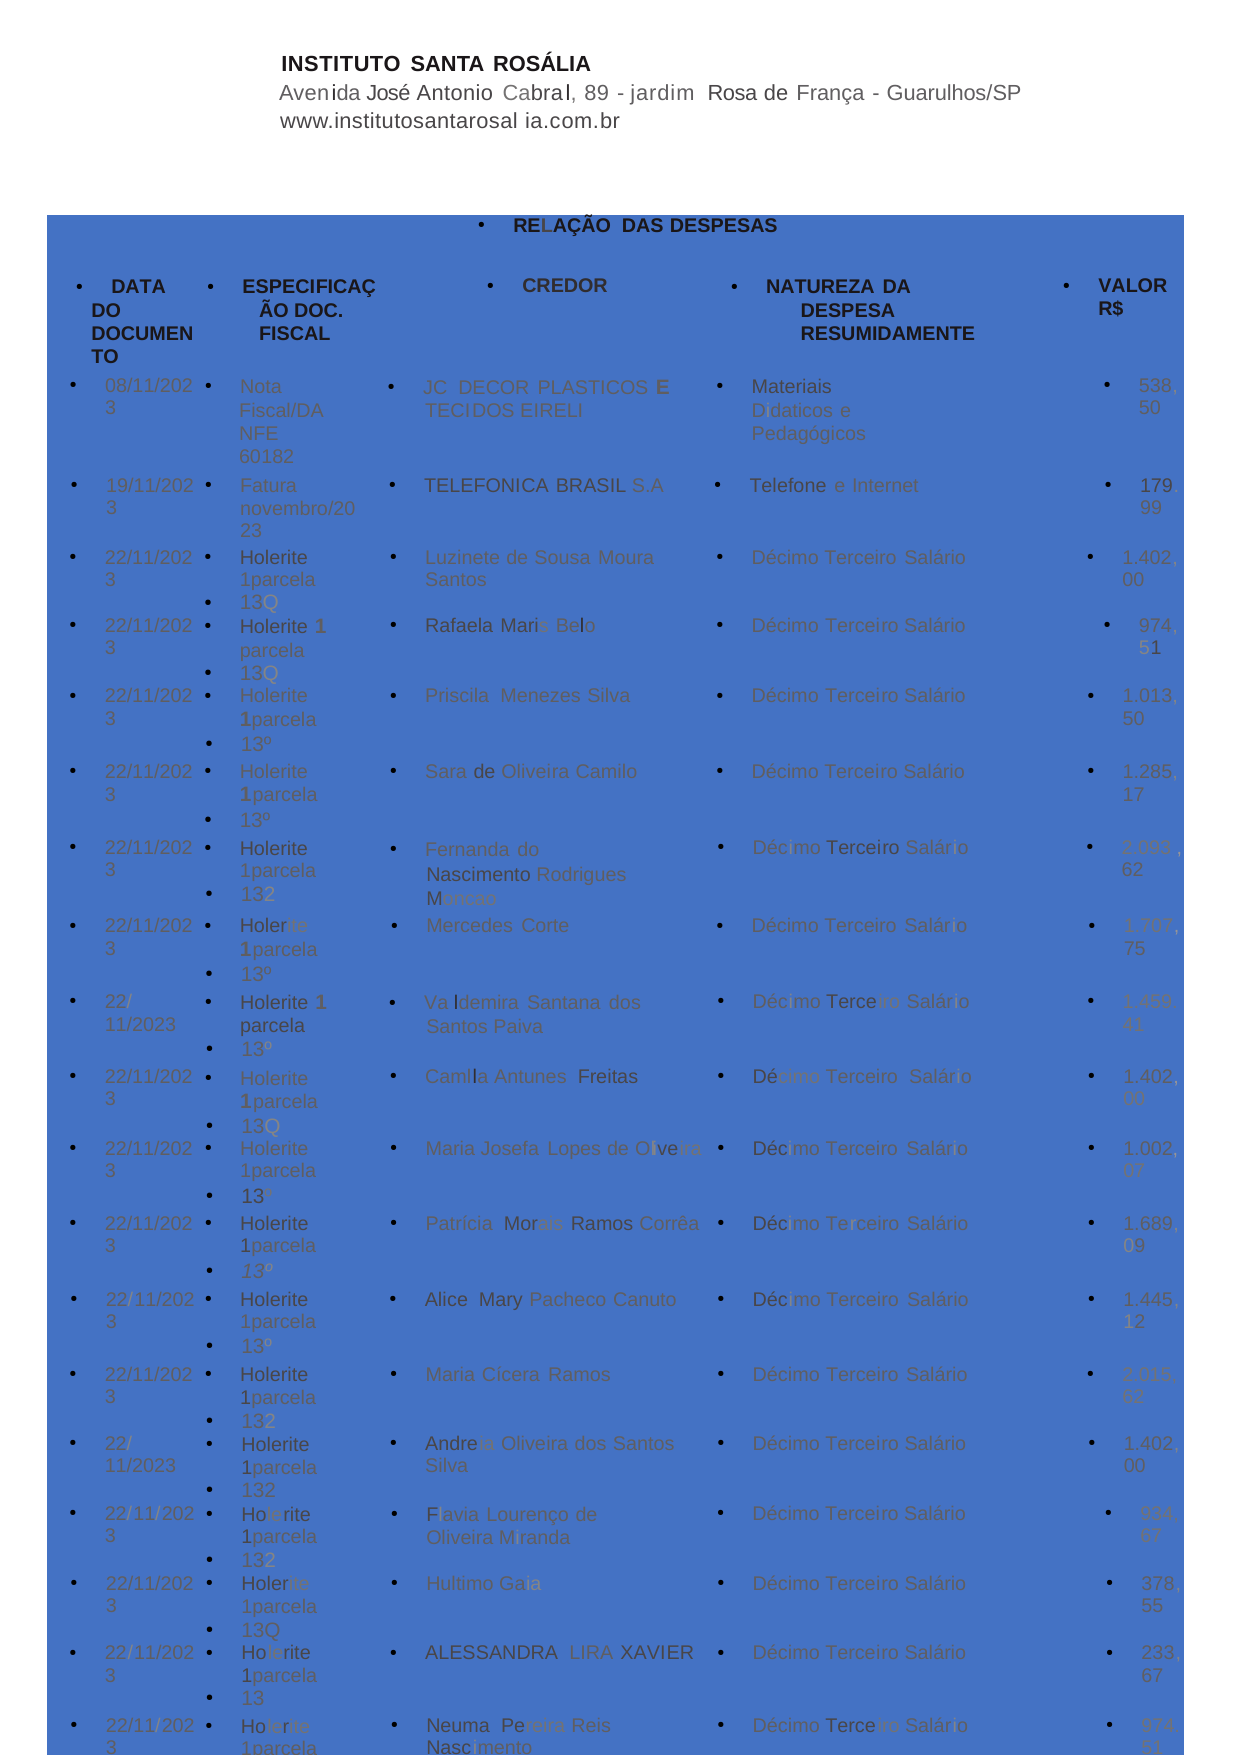

INSTITUTO SANTA ROSÁLIA
Avenida José Antonio Cabral, 89 - jardim Rosa de França - Guarulhos/SP www.institutosantarosal ia.com.br
| RELAÇÃO DAS DESPESAS | | | | | |
| --- | --- | --- | --- | --- | --- |
| DATA DO DOCUMENTO | ESPECIFICAÇÃO DOC. FISCAL | CREDOR | NATUREZA DA DESPESA RESUMIDAMENTE | | VALOR R$ |
| 08/11/2023 | Nota Fiscal/DANFE 60182 | JC DECOR PLASTICOS E TECIDOS EIRELI | Materiais Didaticos e Pedagógicos | | 538,50 |
| 19/11/2023 | Fatura novembro/2023 | TELEFONICA BRASIL S.A | Telefone e Internet | | 179.99 |
| 22/11/2023 | Holerite 1parcela 13Q | Luzinete de Sousa Moura Santos | Décimo Terceiro Salário | | 1.402,00 |
| 22/11/2023 | Holerite 1 parcela 13Q | Rafaela Maris Belo | Décimo Terceiro Salário | | 974,51 |
| 22/11/2023 | Holerite 1parcela 13º | Priscila Menezes Silva | Décimo Terceiro Salário | | 1.013,50 |
| 22/11/2023 | Holerite 1parcela 13º | Sara de Oliveira Camilo | Décimo Terceiro Salário | | 1.285,17 |
| 22/11/2023 | Holerite 1parcela 132 | Fernanda do Nascimento Rodrigues Moncao | Décimo Terceiro Salário | | 2.093 ,62 |
| 22/11/2023 | Holerite 1parcela 13º | Mercedes Corte | Décimo Terceiro Salário | | 1.707,75 |
| 22/ 11/2023 | Holerite 1 parcela 13º | Va ldemira Santana dos Santos Paiva | Décimo Terceiro Salário | | 1.459.41 |
| 22/11/2023 | Holerite 1parcela 13Q | Camlla Antunes Freitas | Décimo Terceiro Salário | | 1.402,00 |
| 22/11/2023 | Holerite 1parcela 13º | Maria Josefa Lopes de Oliveira | Décimo Terceiro Salário | | 1.002,07 |
| 22/11/2023 | Holerite 1parcela 13º | Patrícia Morais Ramos Corrêa | Décimo Terceiro Salário | | 1.689,09 |
| 22/11/2023 | Holerite 1parcela 13º | Alice Mary Pacheco Canuto | Décimo Terceiro Salário | | 1.445,12 |
| 22/11/2023 | Holerite 1parcela 132 | Maria Cícera Ramos | Décimo Terceiro Salário | | 2.015,62 |
| 22/ 11/2023 | Holerite 1parcela 132 | Andreia Oliveira dos Santos Silva | Décimo Terceiro Salário | | 1.402,00 |
| 22/11/2023 | Holerite 1parcela 132 | Flavia Lourenço de Oliveira Miranda | Décimo Terceiro Salário | | 934,67 |
| 22/11/2023 | Holerite 1parcela 13Q | Hultimo Gaia | Décimo Terceiro Salário | | 378,55 |
| 22/11/2023 | Holerite 1parcela 13 | ALESSANDRA LIRA XAVIER | Décimo Terceiro Salário | | 233,67 |
| 22/11/2023 | Holerite 1parcela 13Q | Neuma Pereira Reis Nascimento | Décimo Terceiro Salário | | 974.51 |
| 22/ 11/2023 | Holerite 1parcela 132 | Maria Annunziata Abate | Décimo Terceiro Salário | | 1.707.75 |
| 22/11/2023 | Holerite 1parcela 132 | Erika Venânc io Amato Novais | Décimo Terceiro Salário | | 1.402,00 |